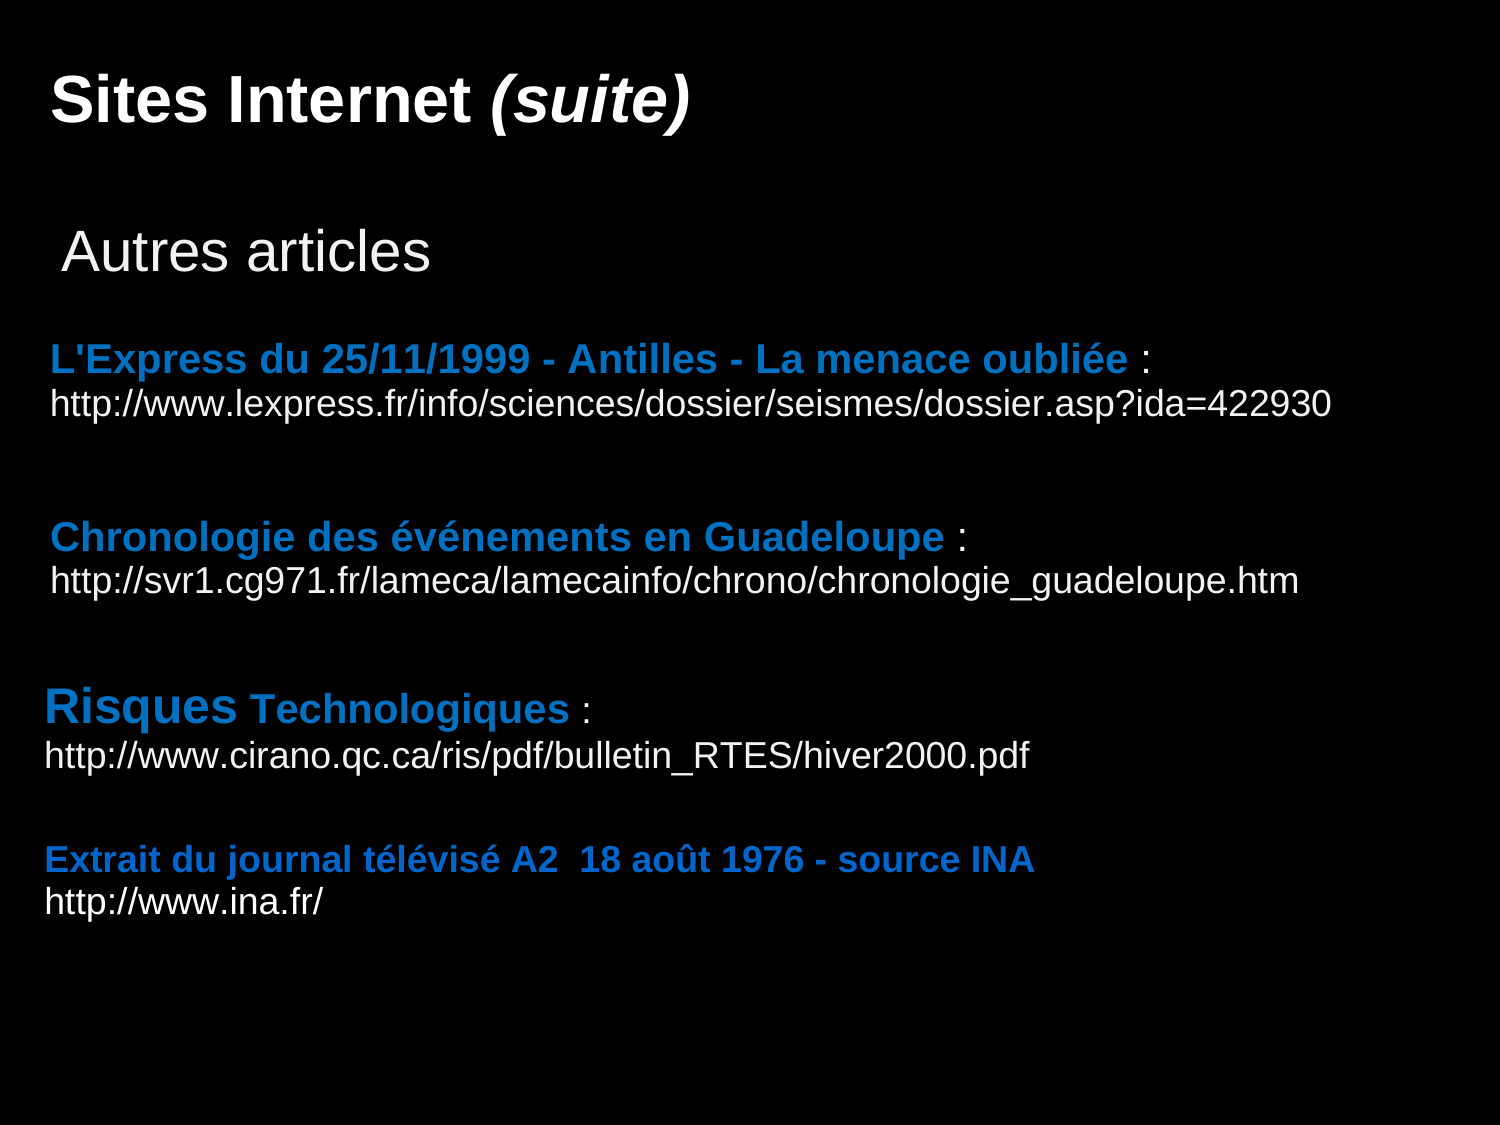

# Sites Internet (suite)
Autres articles
L'Express du 25/11/1999 - Antilles - La menace oubliée : http://www.lexpress.fr/info/sciences/dossier/seismes/dossier.asp?ida=422930
Chronologie des événements en Guadeloupe : http://svr1.cg971.fr/lameca/lamecainfo/chrono/chronologie_guadeloupe.htm
Risques Technologiques : http://www.cirano.qc.ca/ris/pdf/bulletin_RTES/hiver2000.pdf
Extrait du journal télévisé A2  18 août 1976 - source INA
http://www.ina.fr/